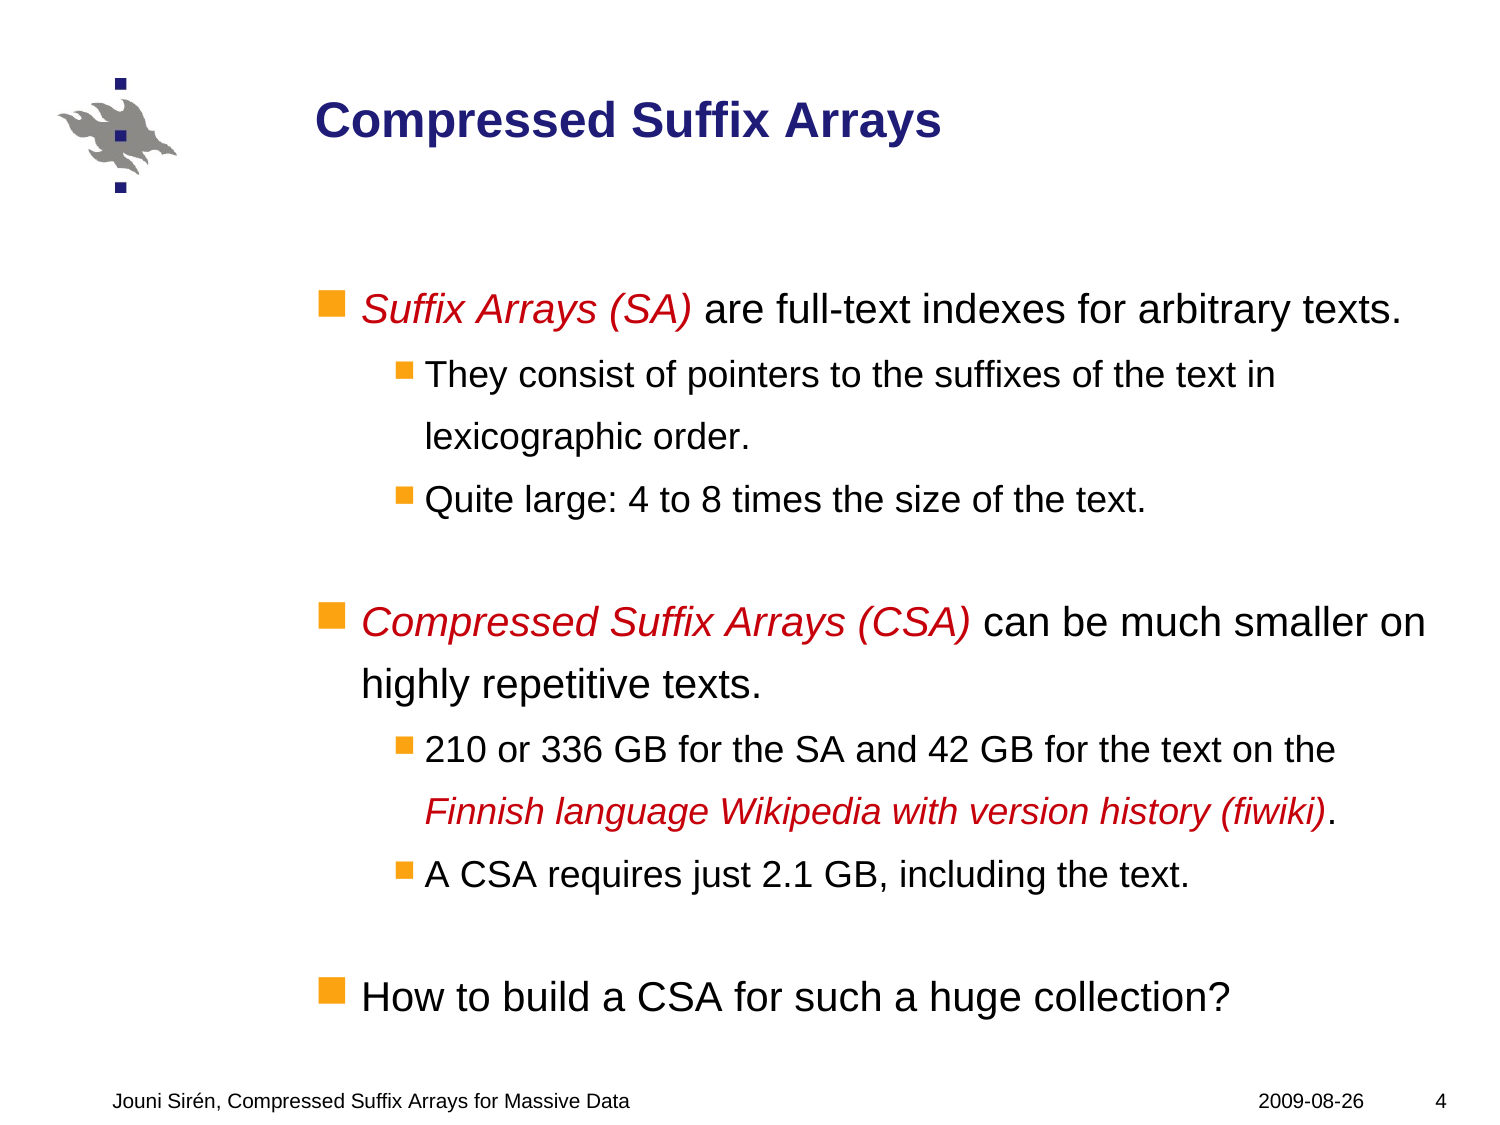

Compressed Suffix Arrays
# Suffix Arrays (SA) are full-text indexes for arbitrary texts.
They consist of pointers to the suffixes of the text in lexicographic order.
Quite large: 4 to 8 times the size of the text.
Compressed Suffix Arrays (CSA) can be much smaller on highly repetitive texts.
210 or 336 GB for the SA and 42 GB for the text on the Finnish language Wikipedia with version history (fiwiki).
A CSA requires just 2.1 GB, including the text.
How to build a CSA for such a huge collection?
Jouni Sirén, Compressed Suffix Arrays for Massive Data
2009-08-26
4